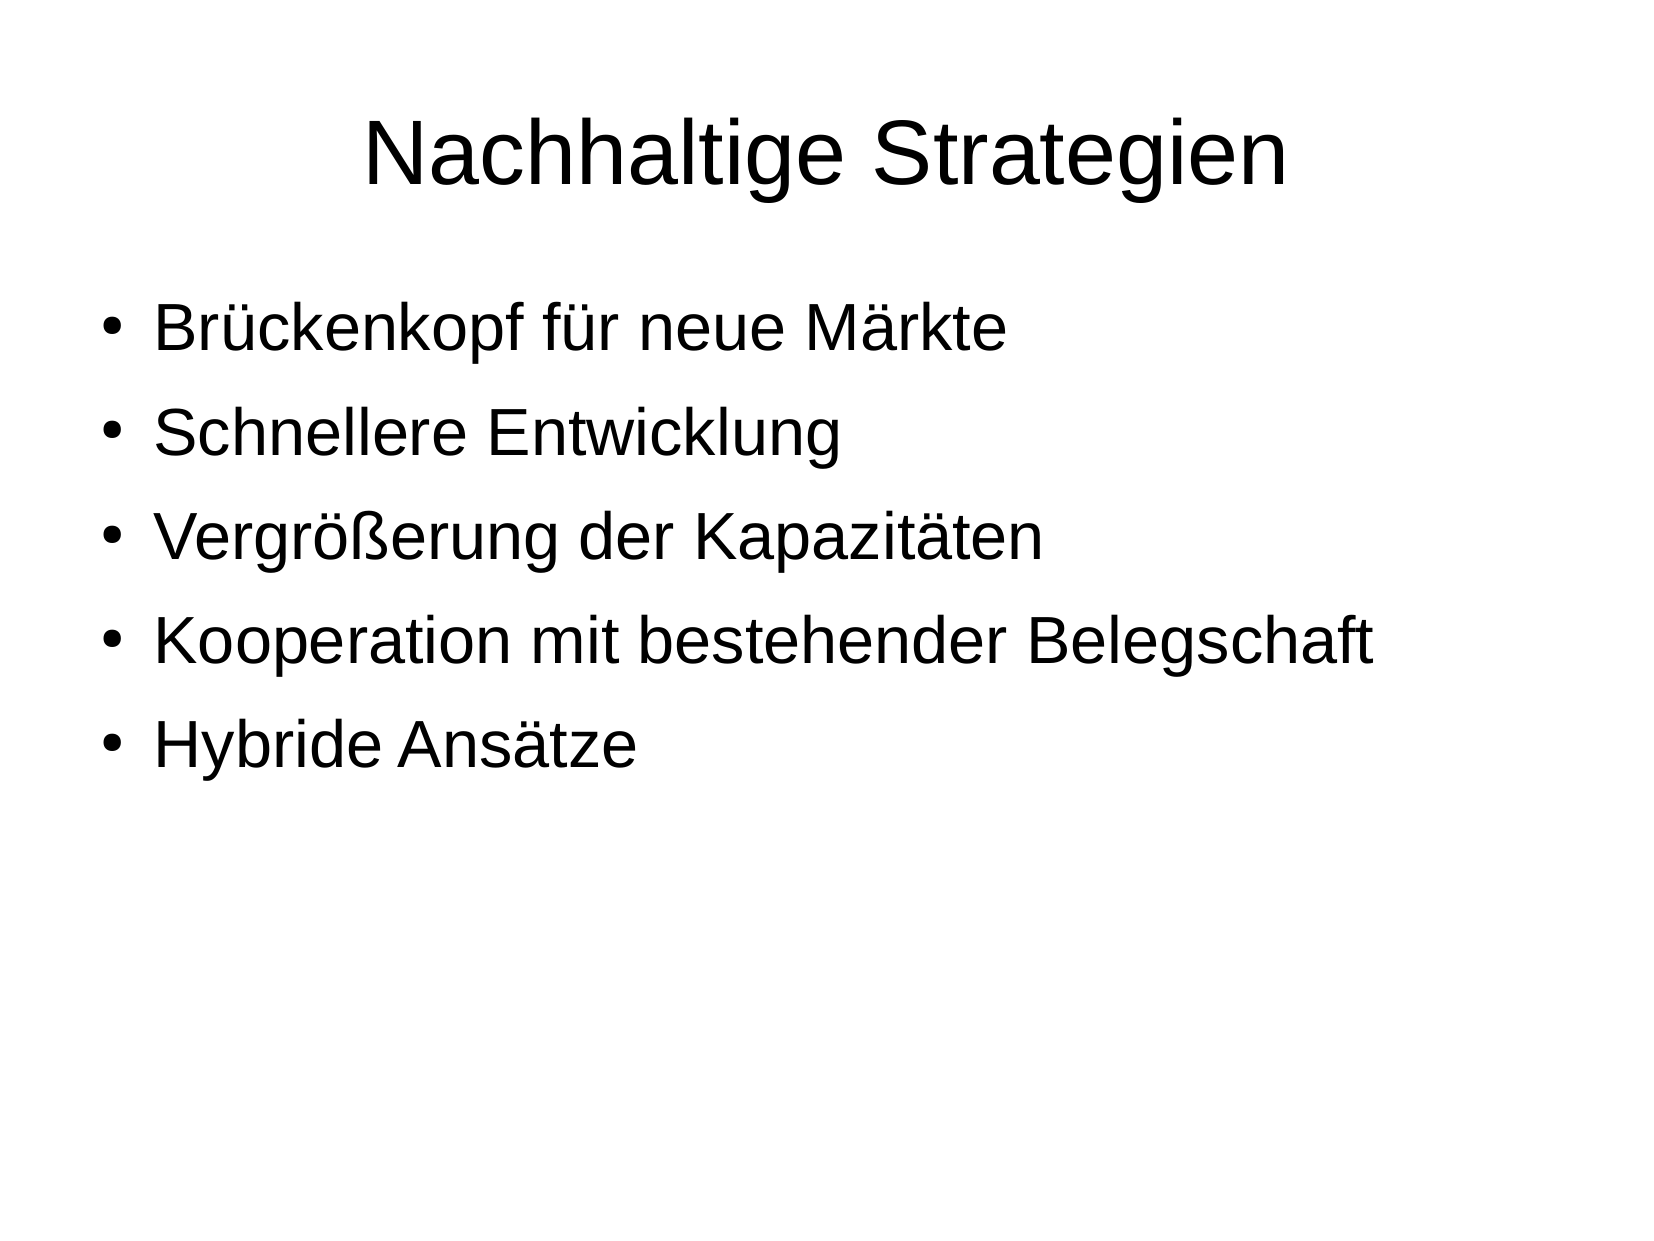

# Nachhaltige Strategien
Brückenkopf für neue Märkte
Schnellere Entwicklung
Vergrößerung der Kapazitäten
Kooperation mit bestehender Belegschaft
Hybride Ansätze